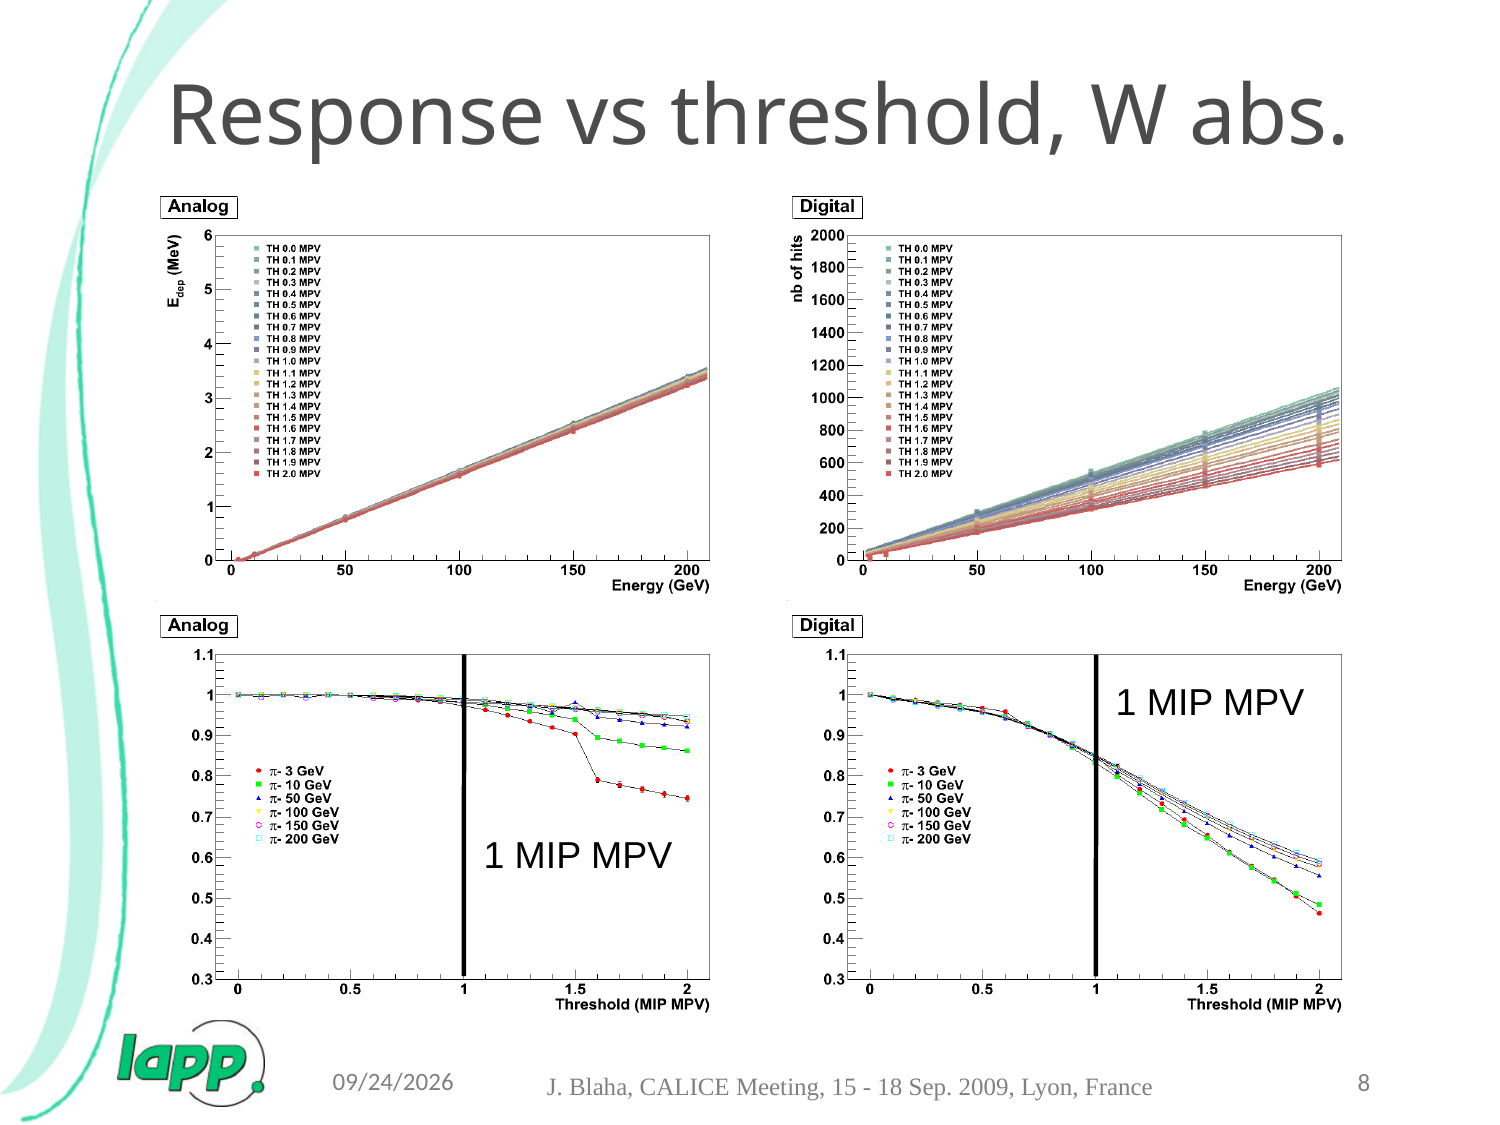

Response vs threshold, W abs.
#
1 MIP MPV
1 MIP MPV
8
J. Blaha, CALICE Meeting, 15 - 18 Sep. 2009, Lyon, France